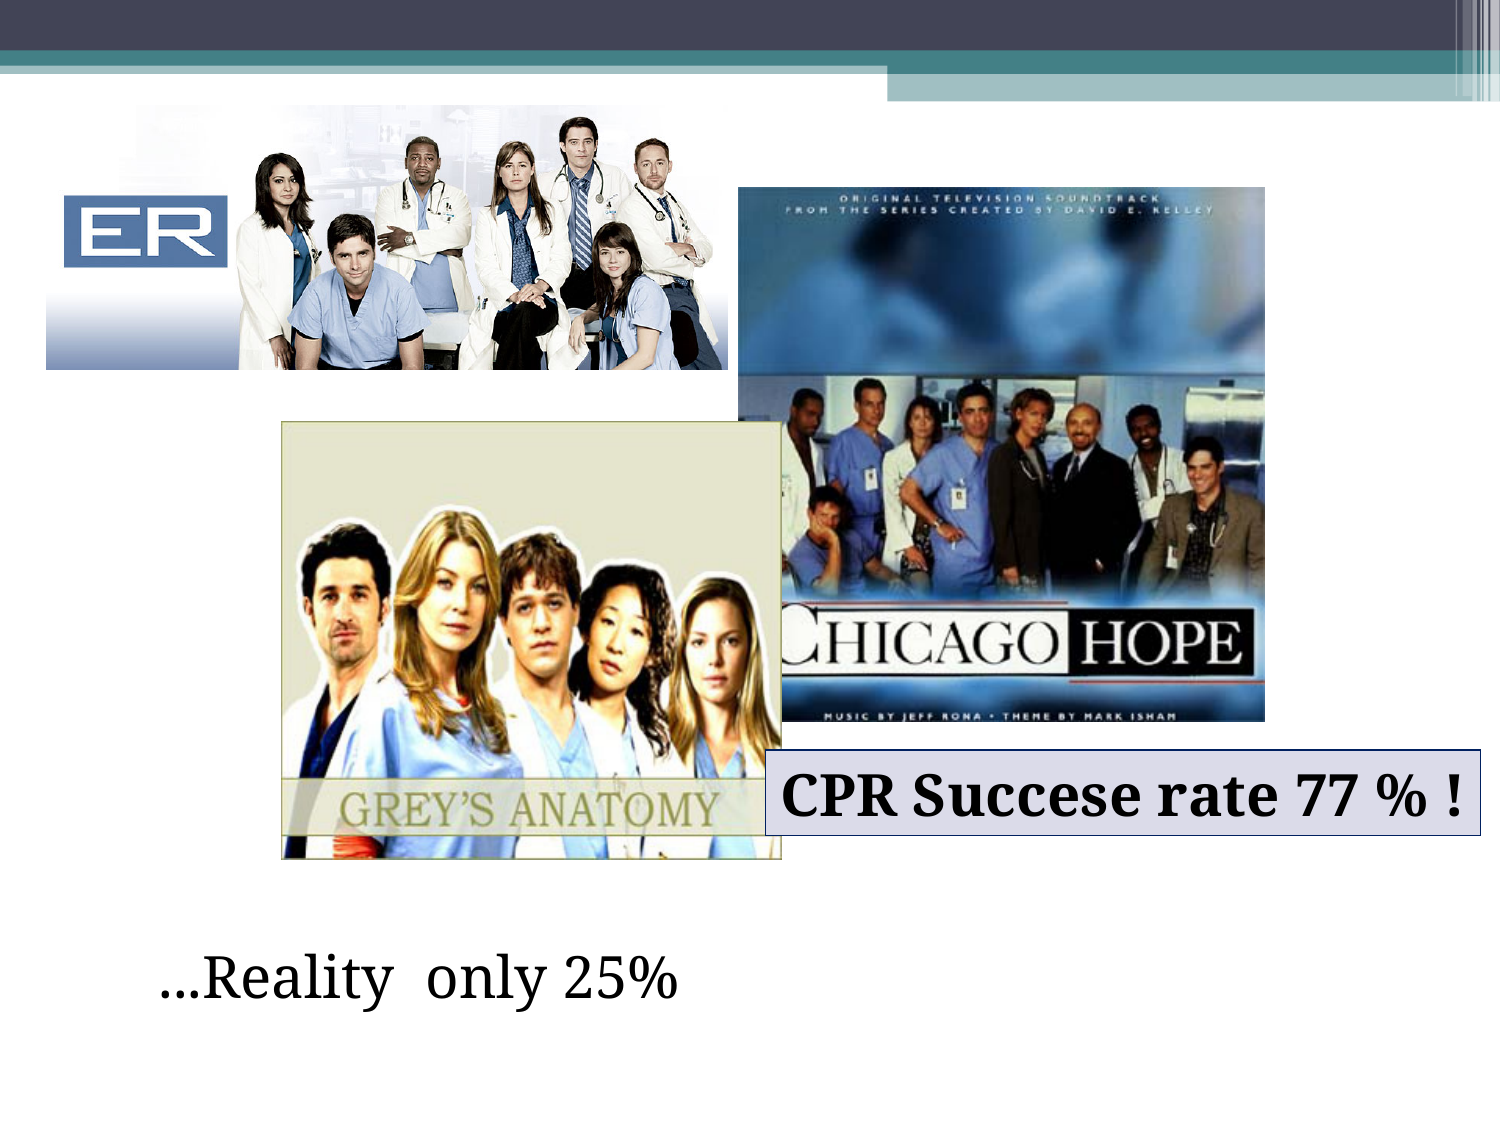

CPR Succese rate 77 % !
...Reality only 25%